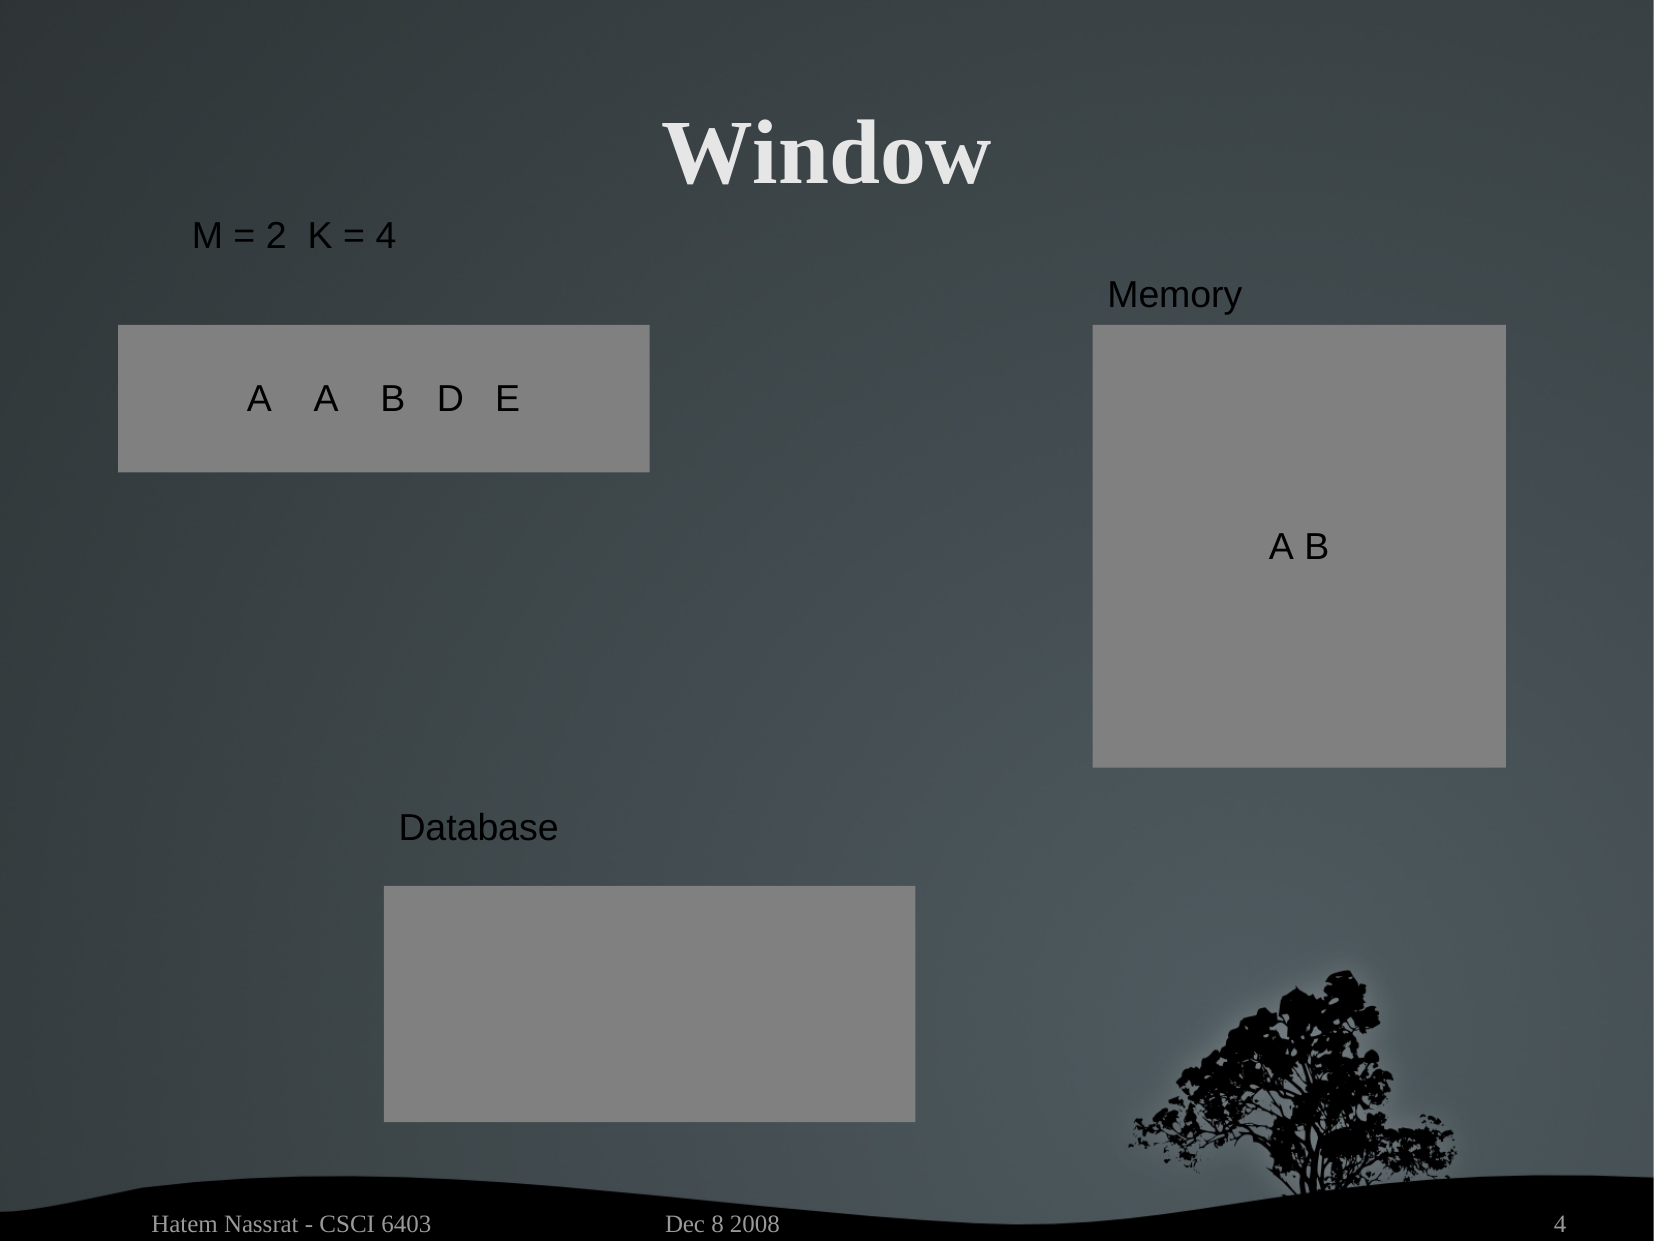

# Window
M = 2 K = 4
Memory
A A B D E
A B
Database
Hatem Nassrat - CSCI 6403
Dec 8 2008
4